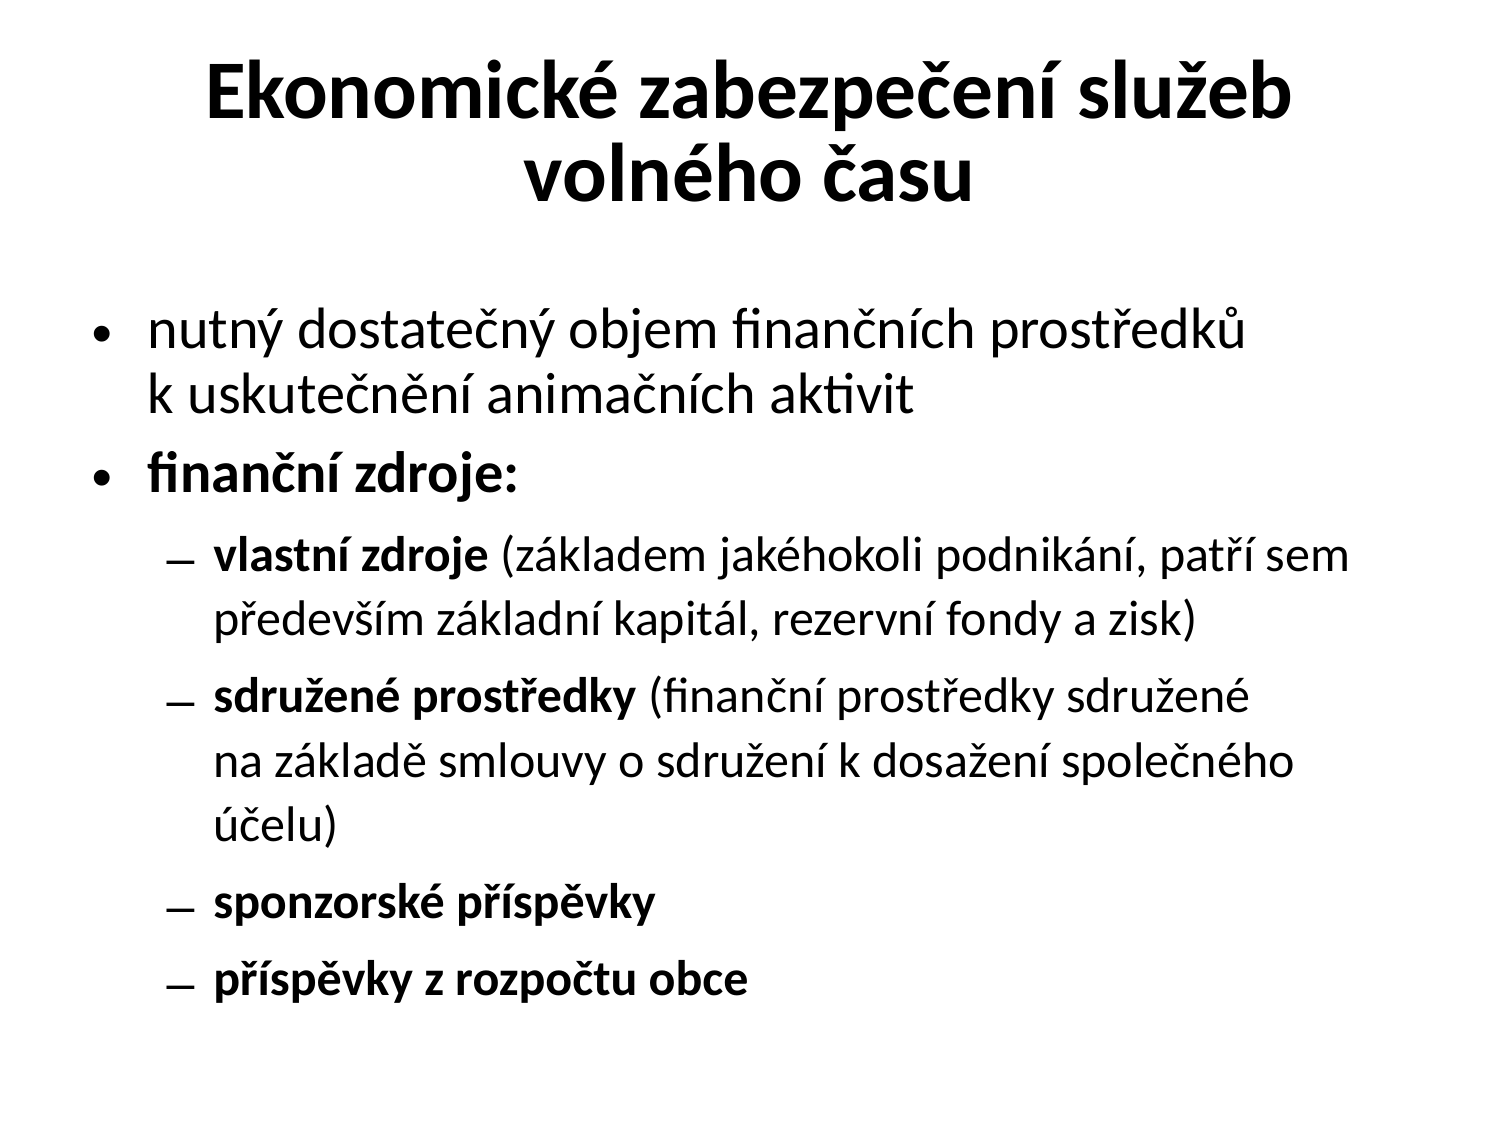

# Ekonomické zabezpečení služeb volného času
nutný dostatečný objem finančních prostředků
k uskutečnění animačních aktivit
finanční zdroje:
vlastní zdroje (základem jakéhokoli podnikání, patří sem především základní kapitál, rezervní fondy a zisk)
sdružené prostředky (finanční prostředky sdružené
na základě smlouvy o sdružení k dosažení společného účelu)
sponzorské příspěvky
příspěvky z rozpočtu obce